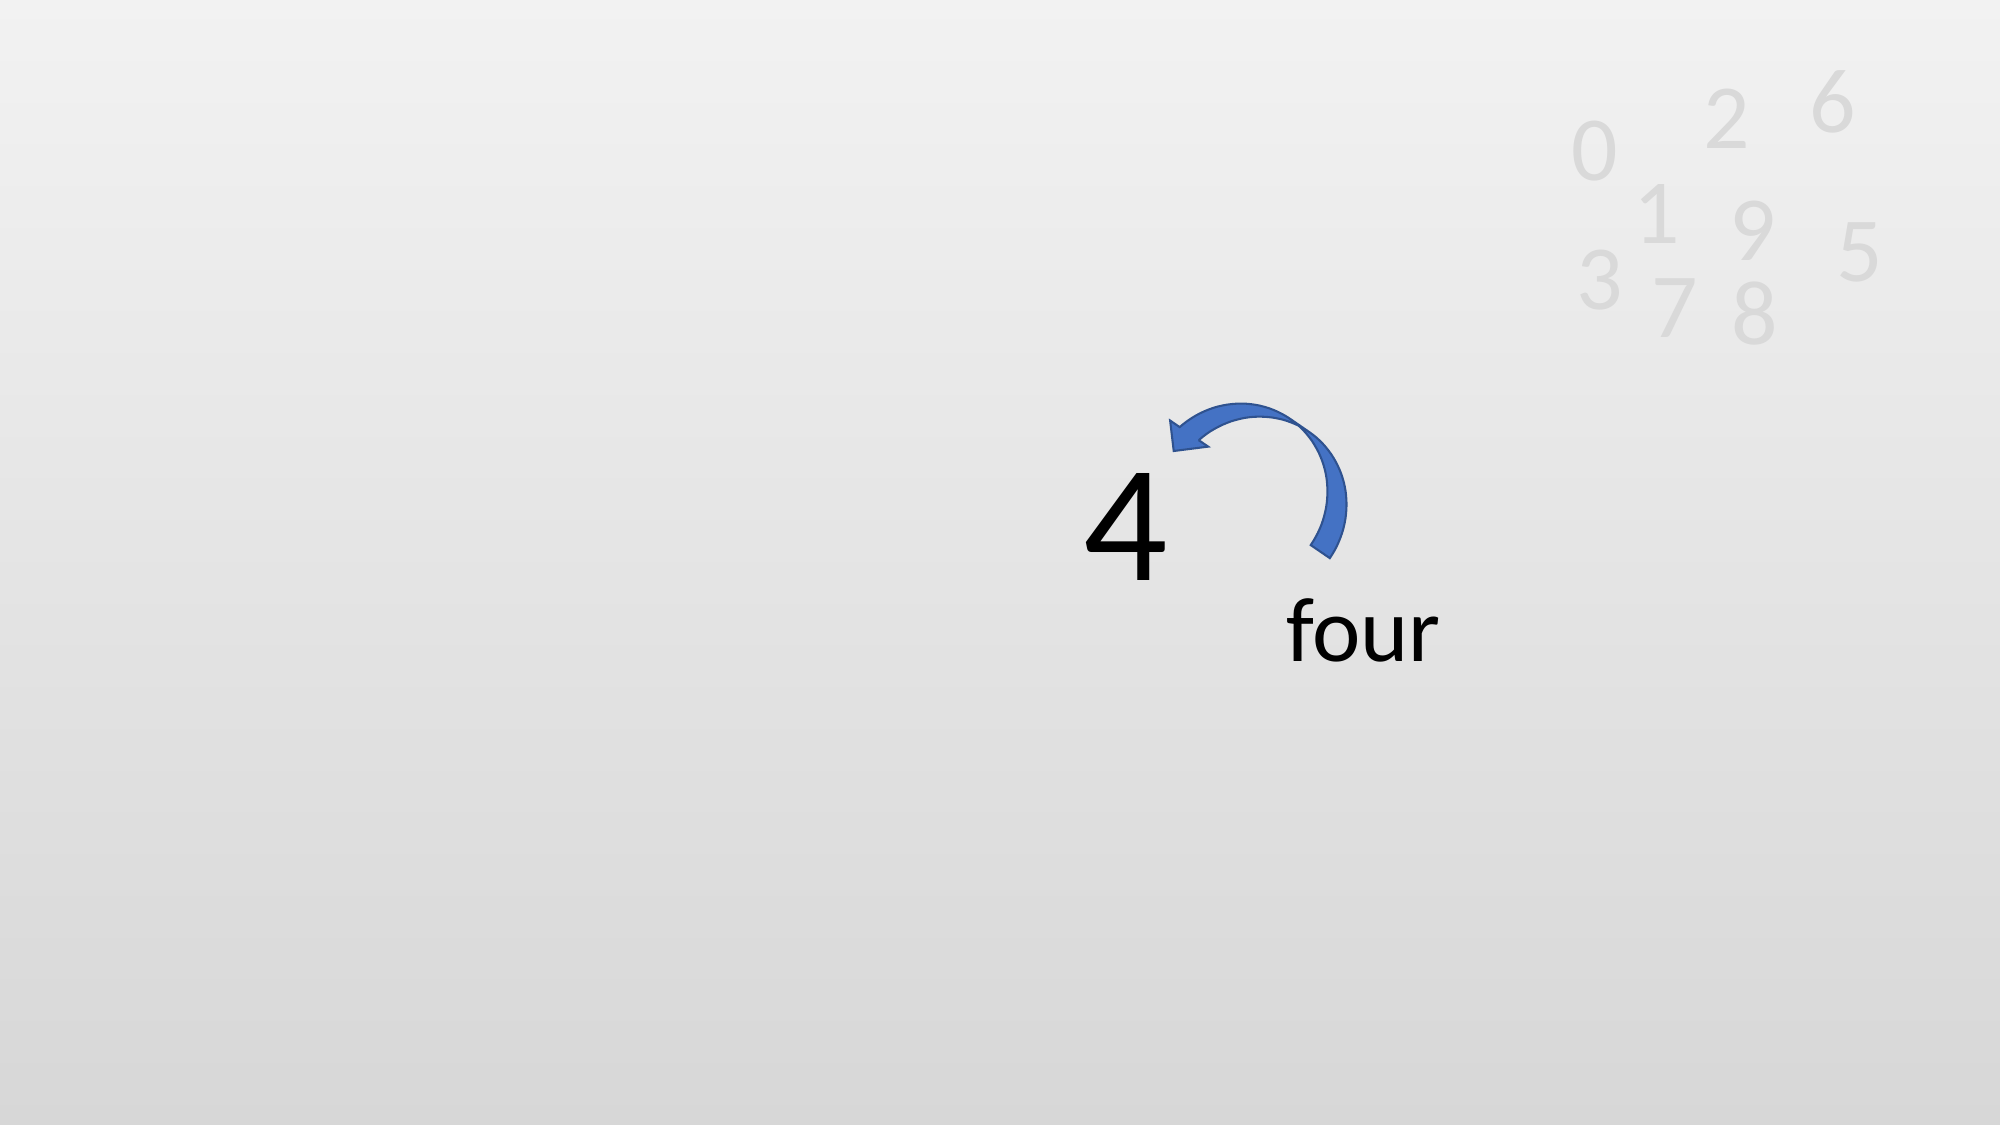

6
2
0
1
9
5
3
7
8
4
four